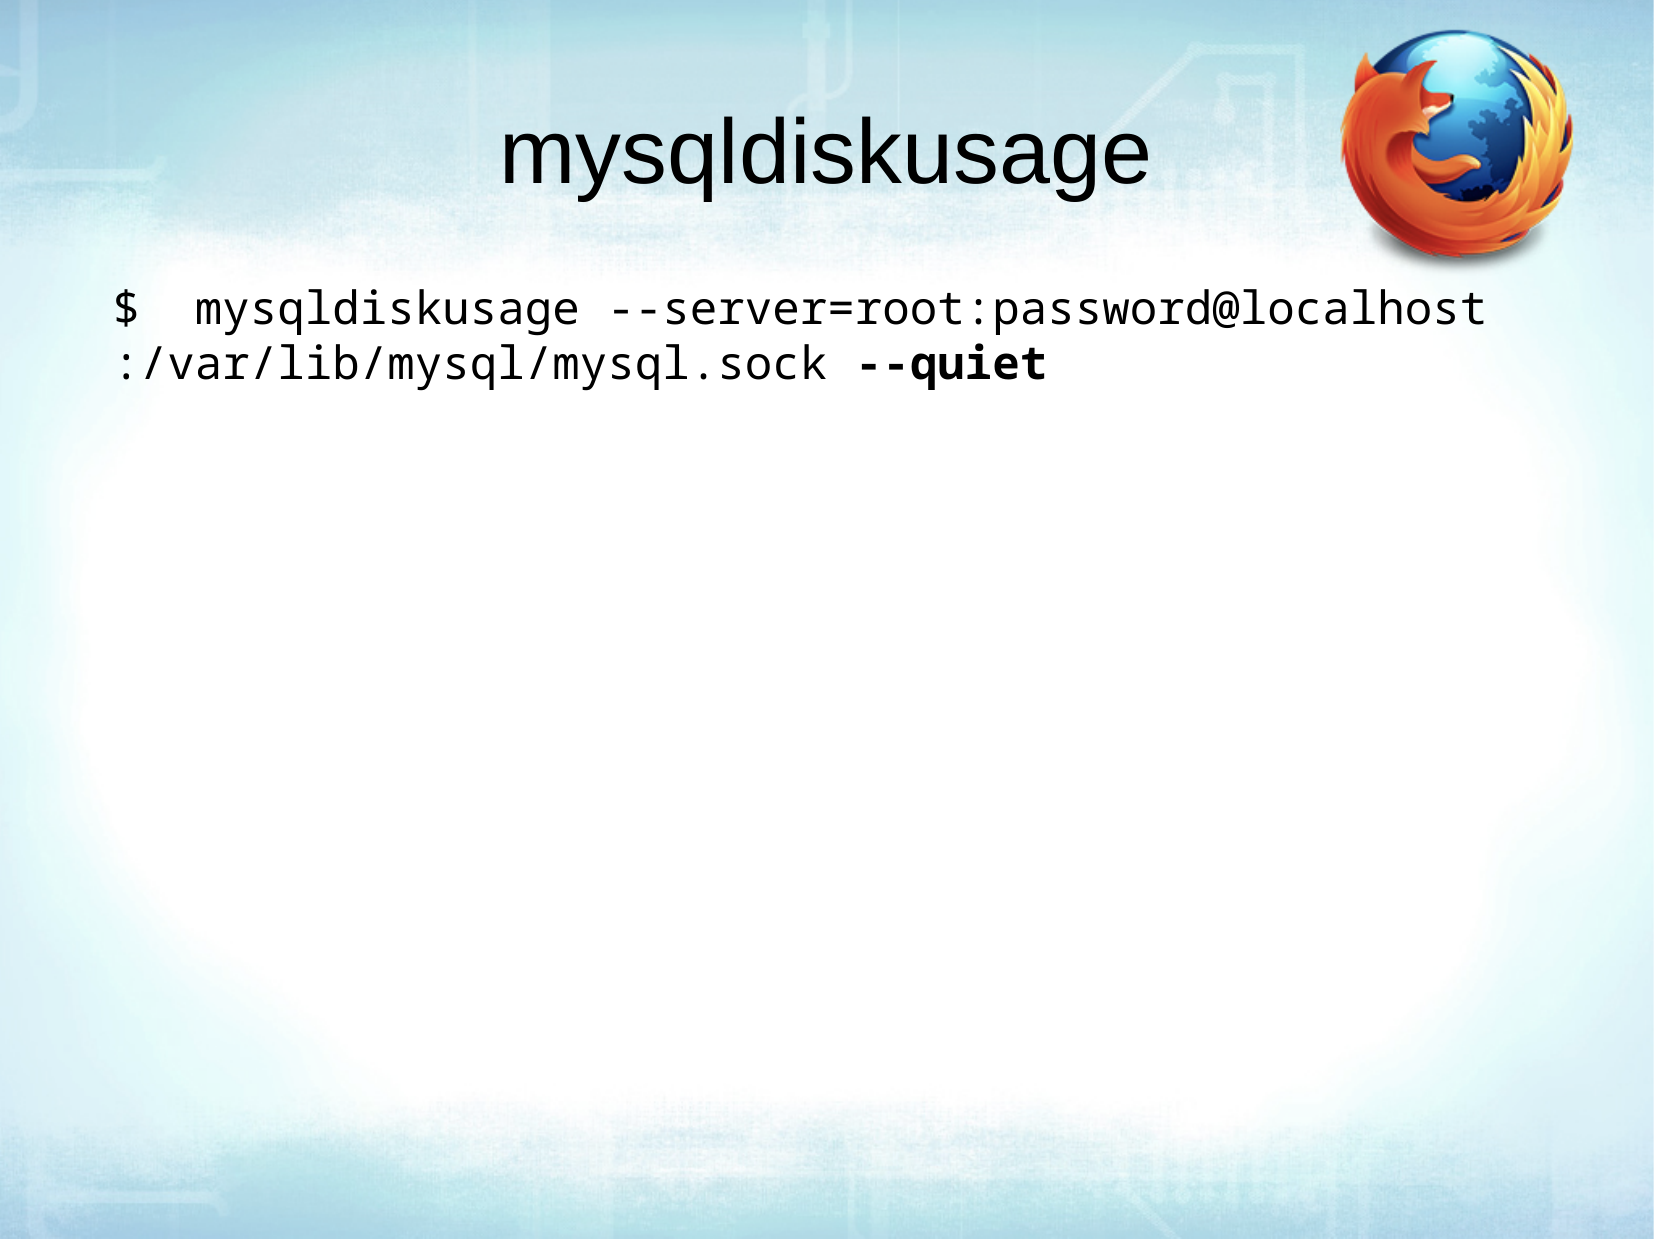

# mysqldiskusage
$ mysqldiskusage --server=root:password@localhost :/var/lib/mysql/mysql.sock --quiet